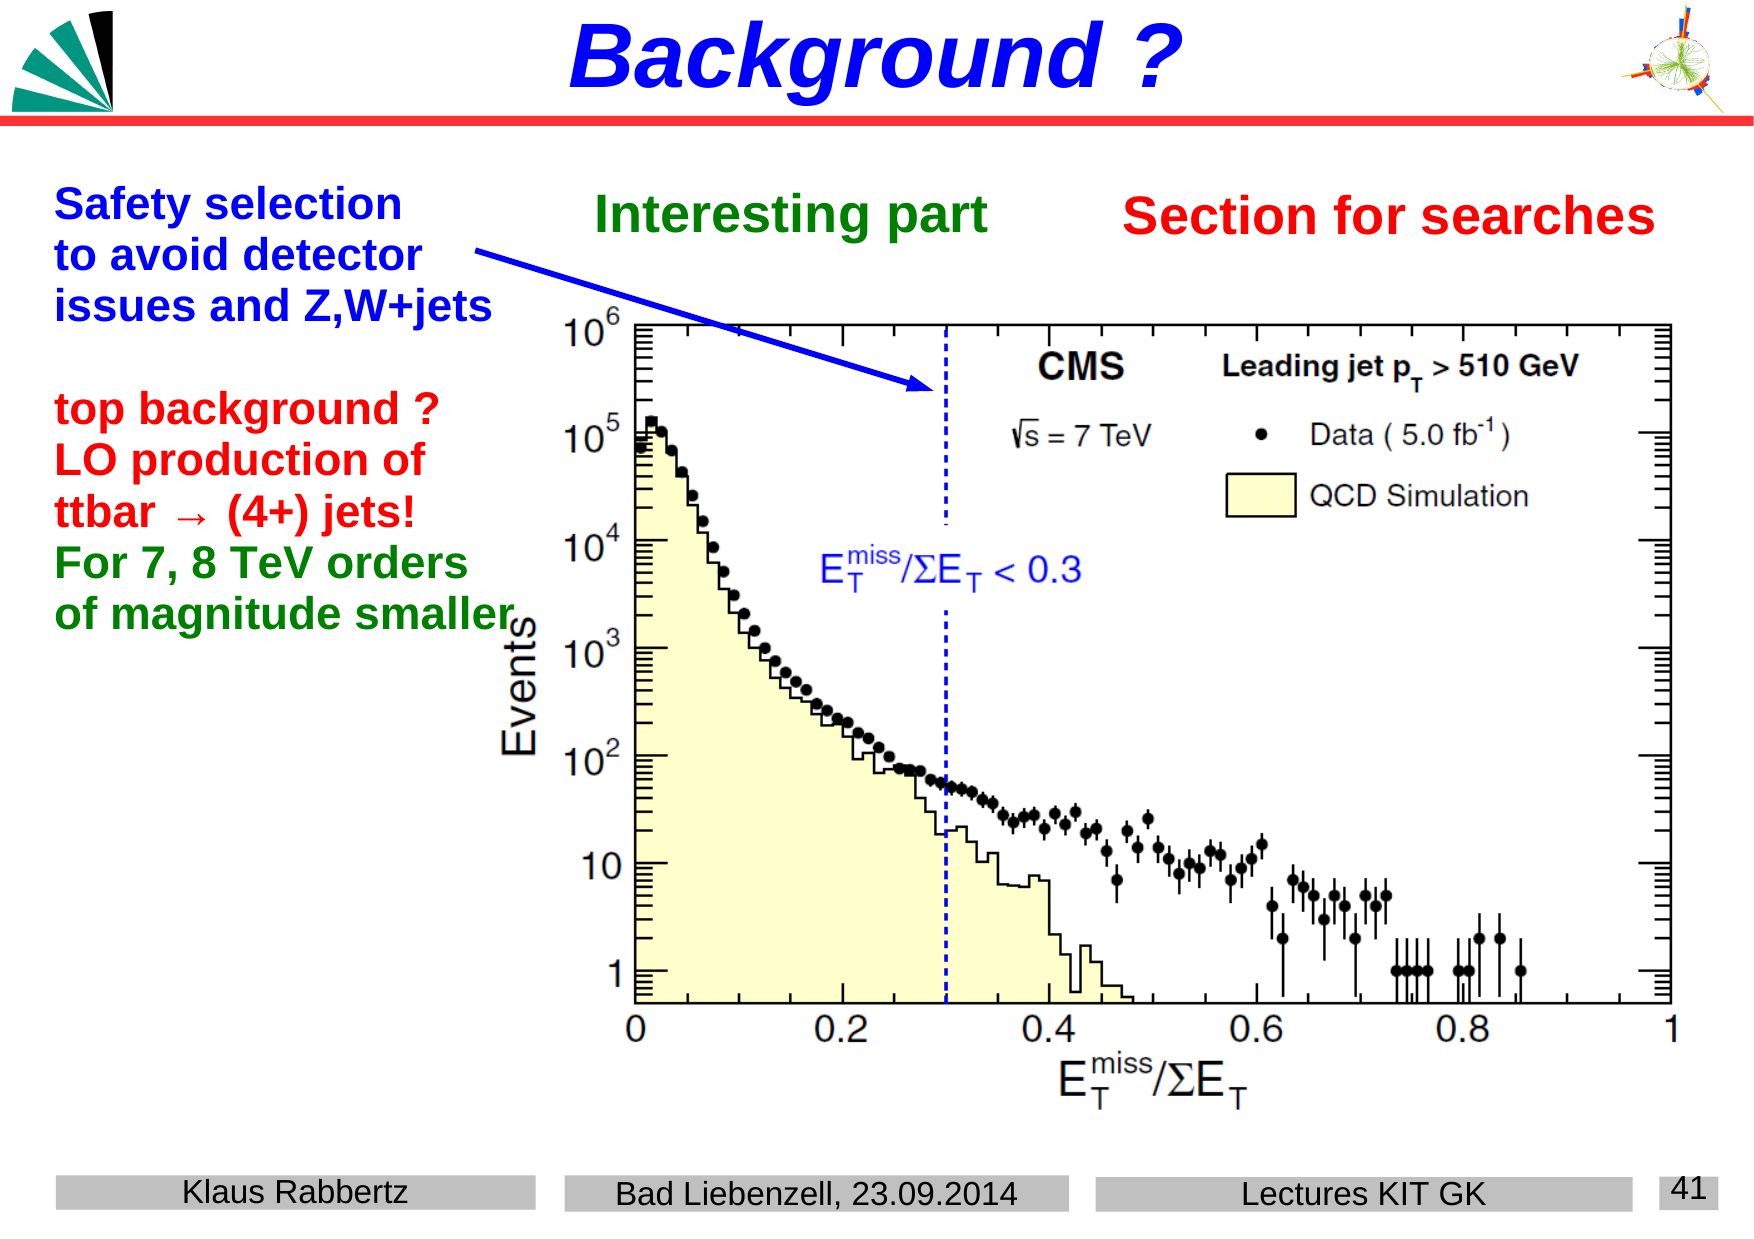

# Background ?
Safety selection
to avoid detector
issues and Z,W+jets
Interesting part
Section for searches
top background ?
LO production of
ttbar → (4+) jets!
For 7, 8 TeV orders
of magnitude smaller